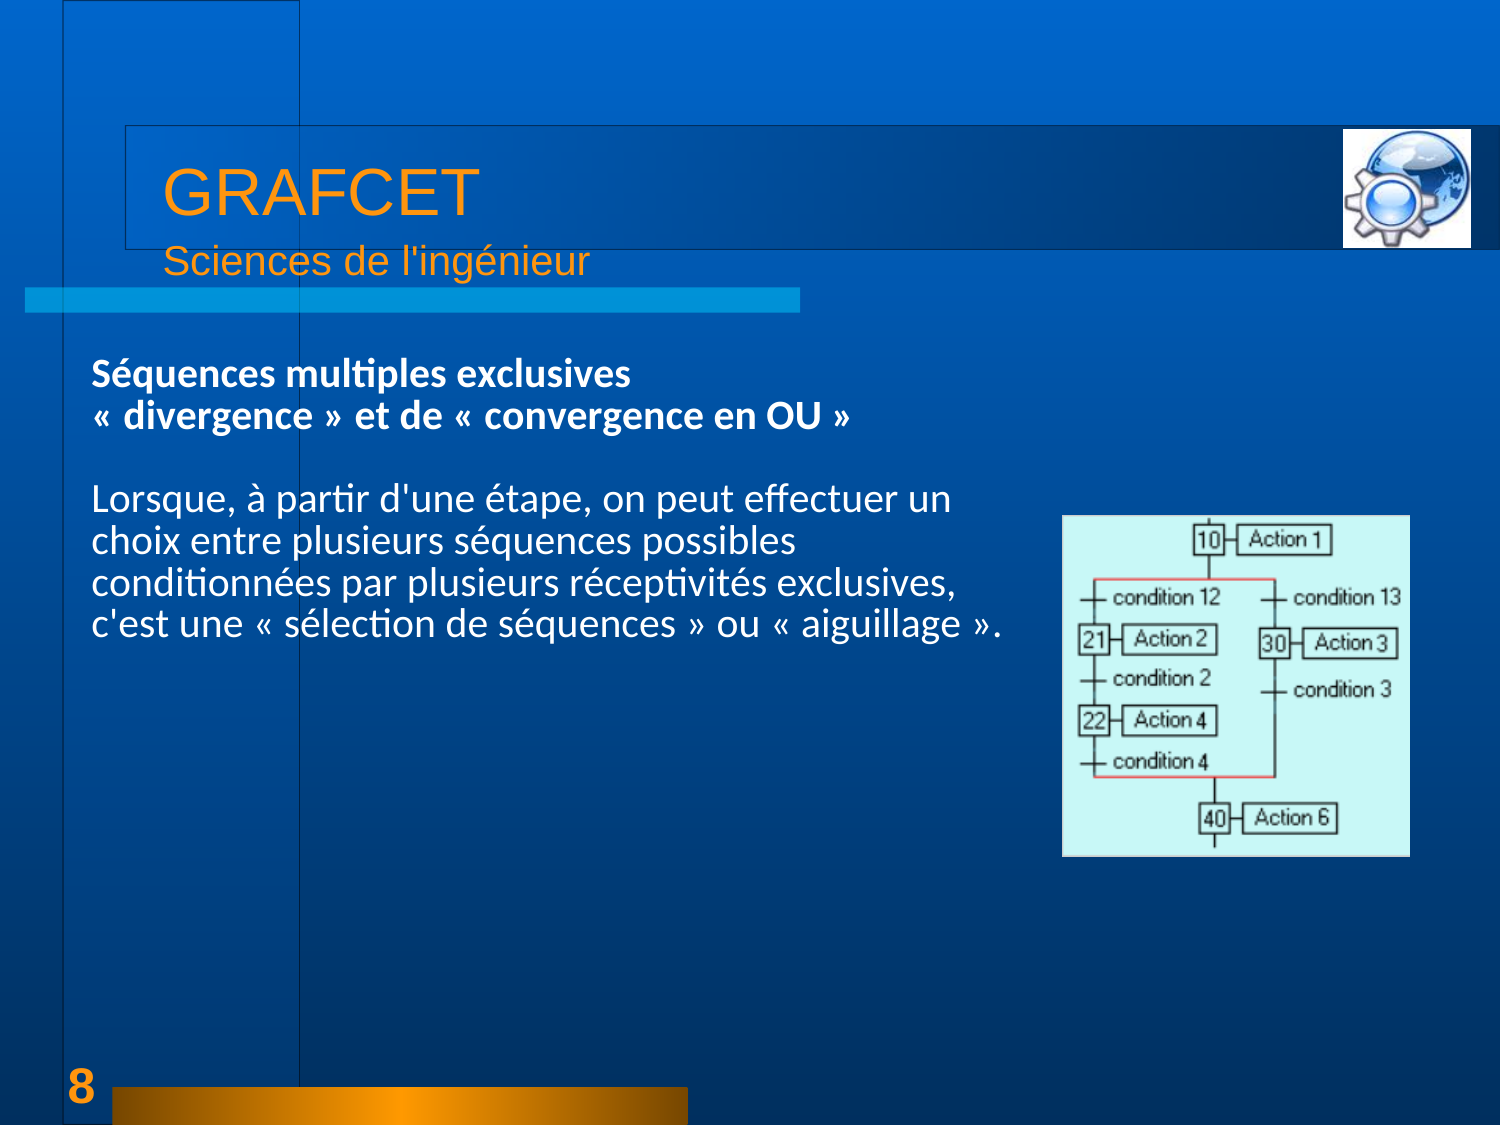

Séquences multiples exclusives
« divergence » et de « convergence en OU »
Lorsque, à partir d'une étape, on peut effectuer un choix entre plusieurs séquences possibles conditionnées par plusieurs réceptivités exclusives, c'est une « sélection de séquences » ou « aiguillage ».